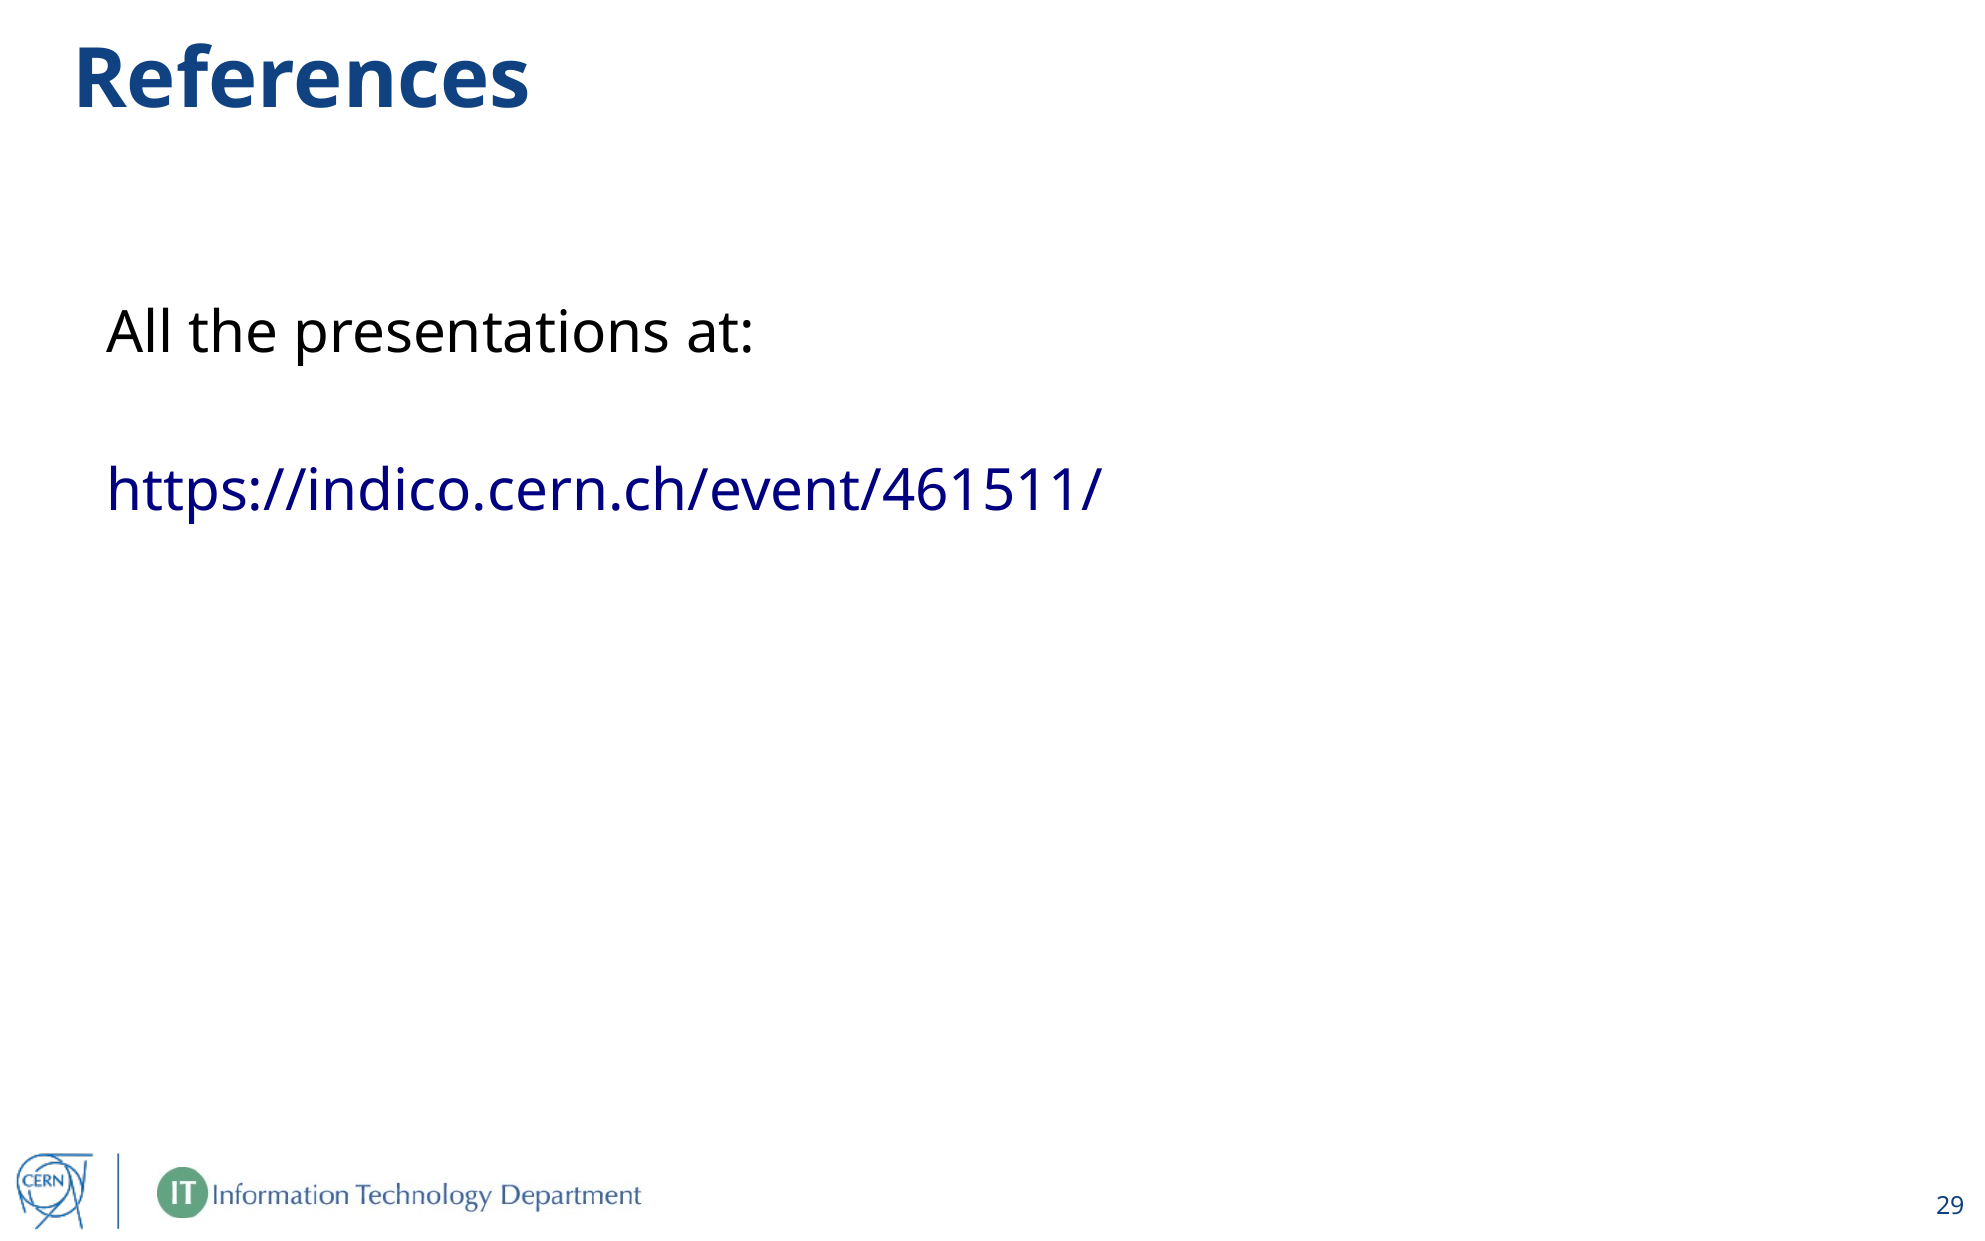

# References
All the presentations at:
https://indico.cern.ch/event/461511/